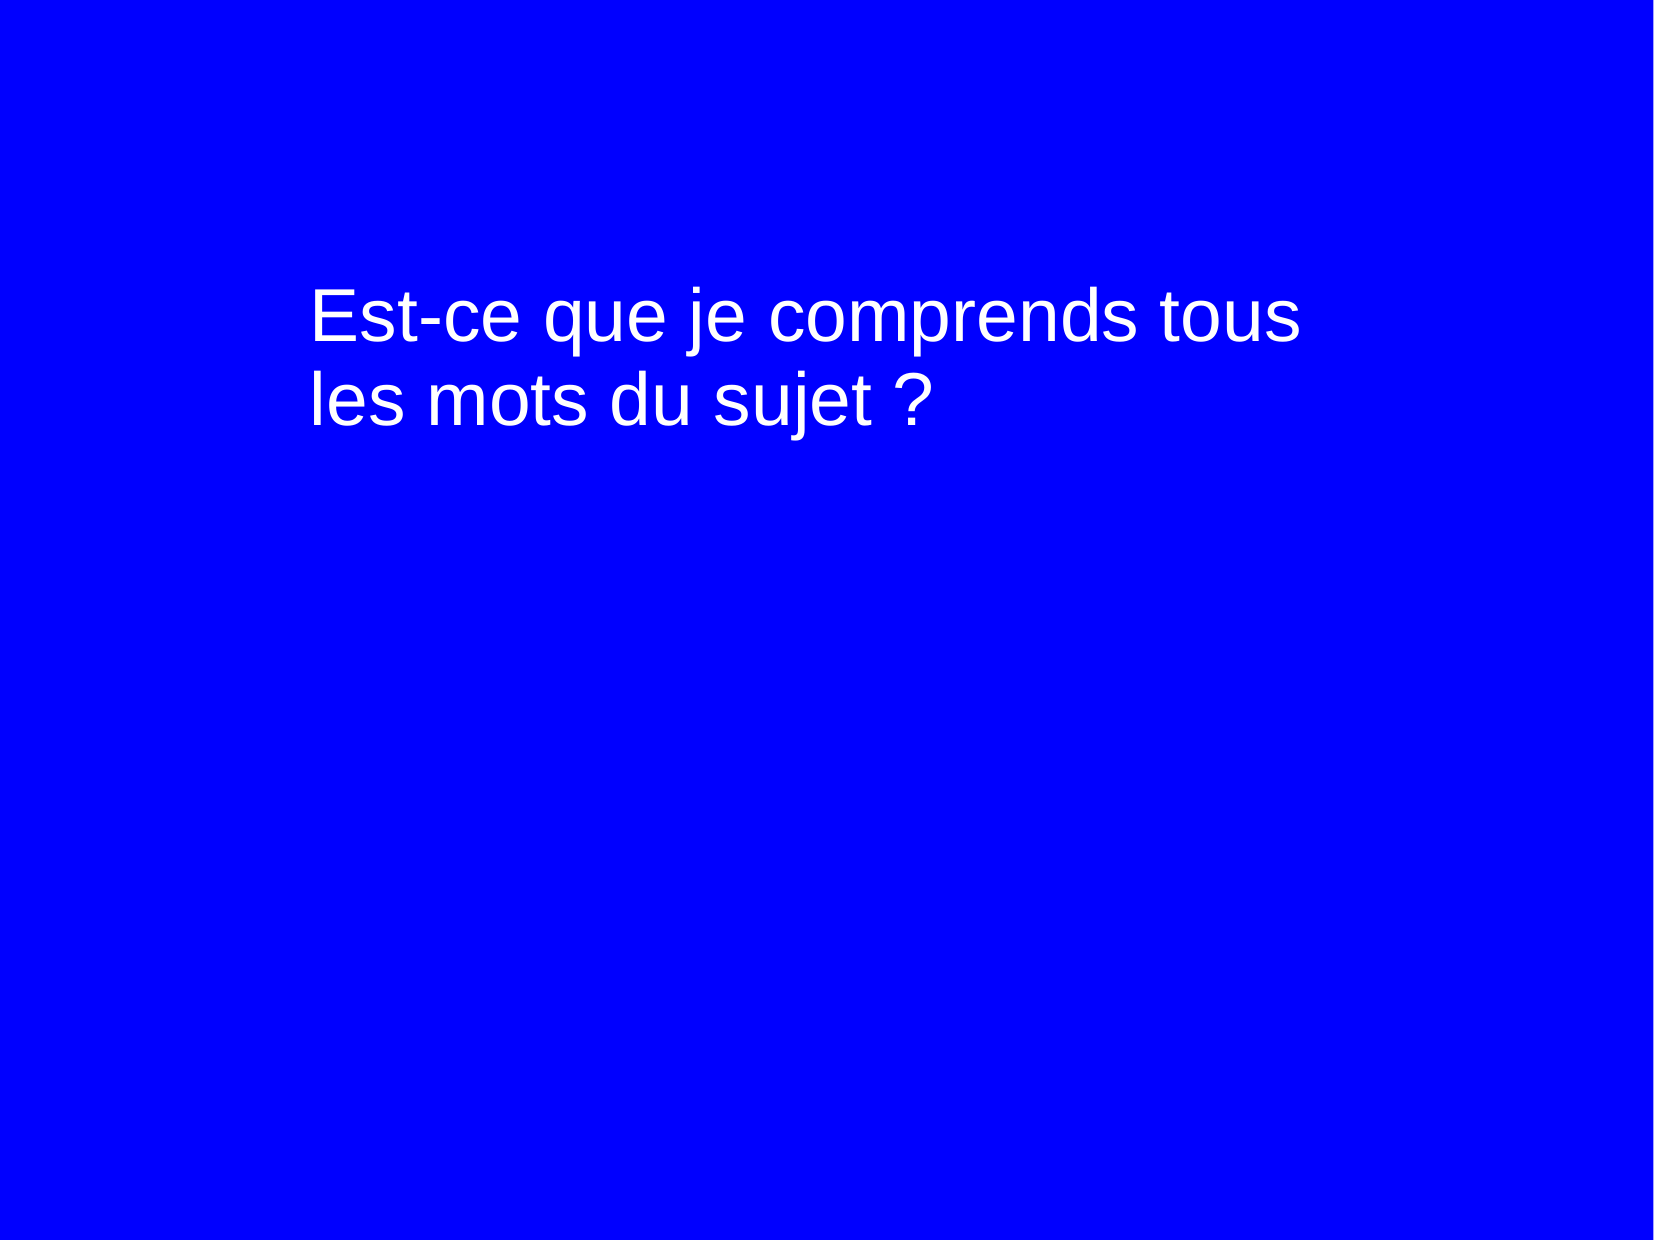

Est-ce que je comprends tous les mots du sujet ?